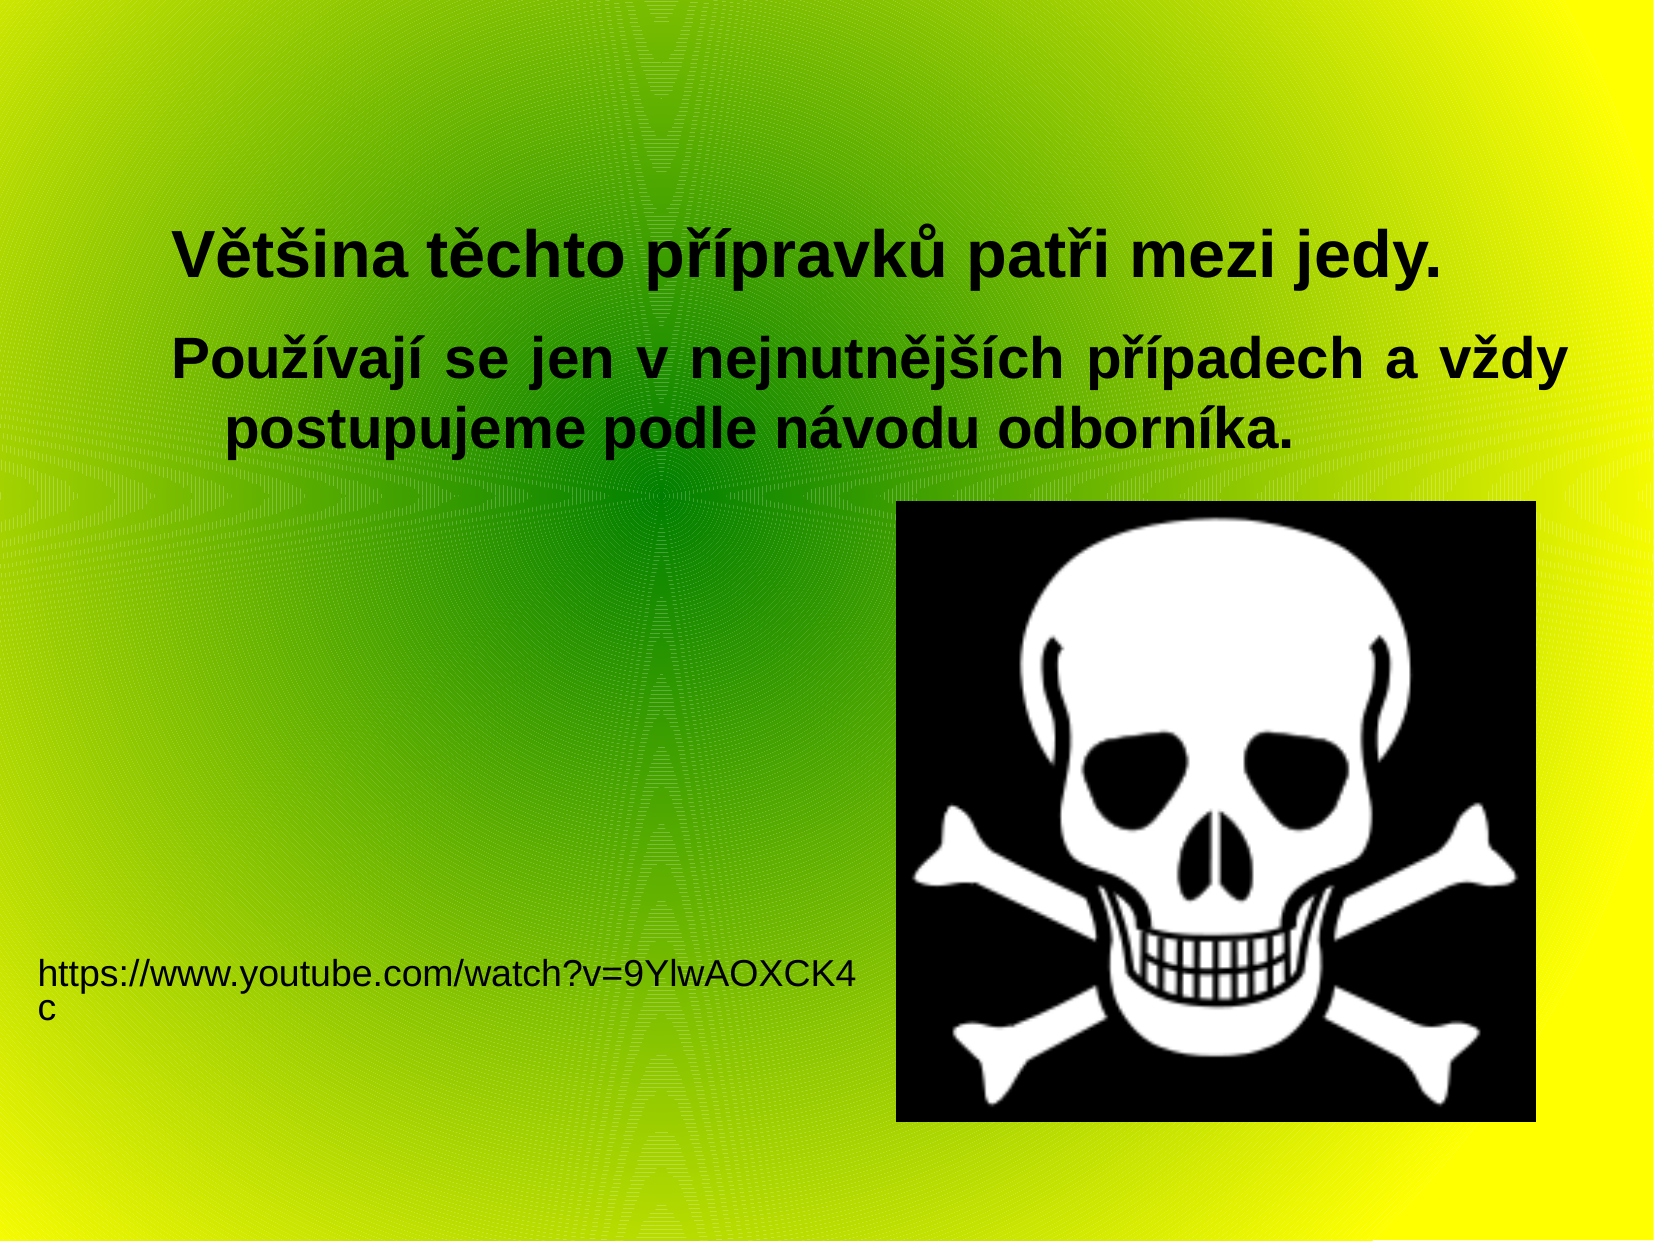

# Většina těchto přípravků patři mezi jedy.
Používají se jen v nejnutnějších případech a vždy postupujeme podle návodu odborníka.
https://www.youtube.com/watch?v=9YlwAOXCK4c